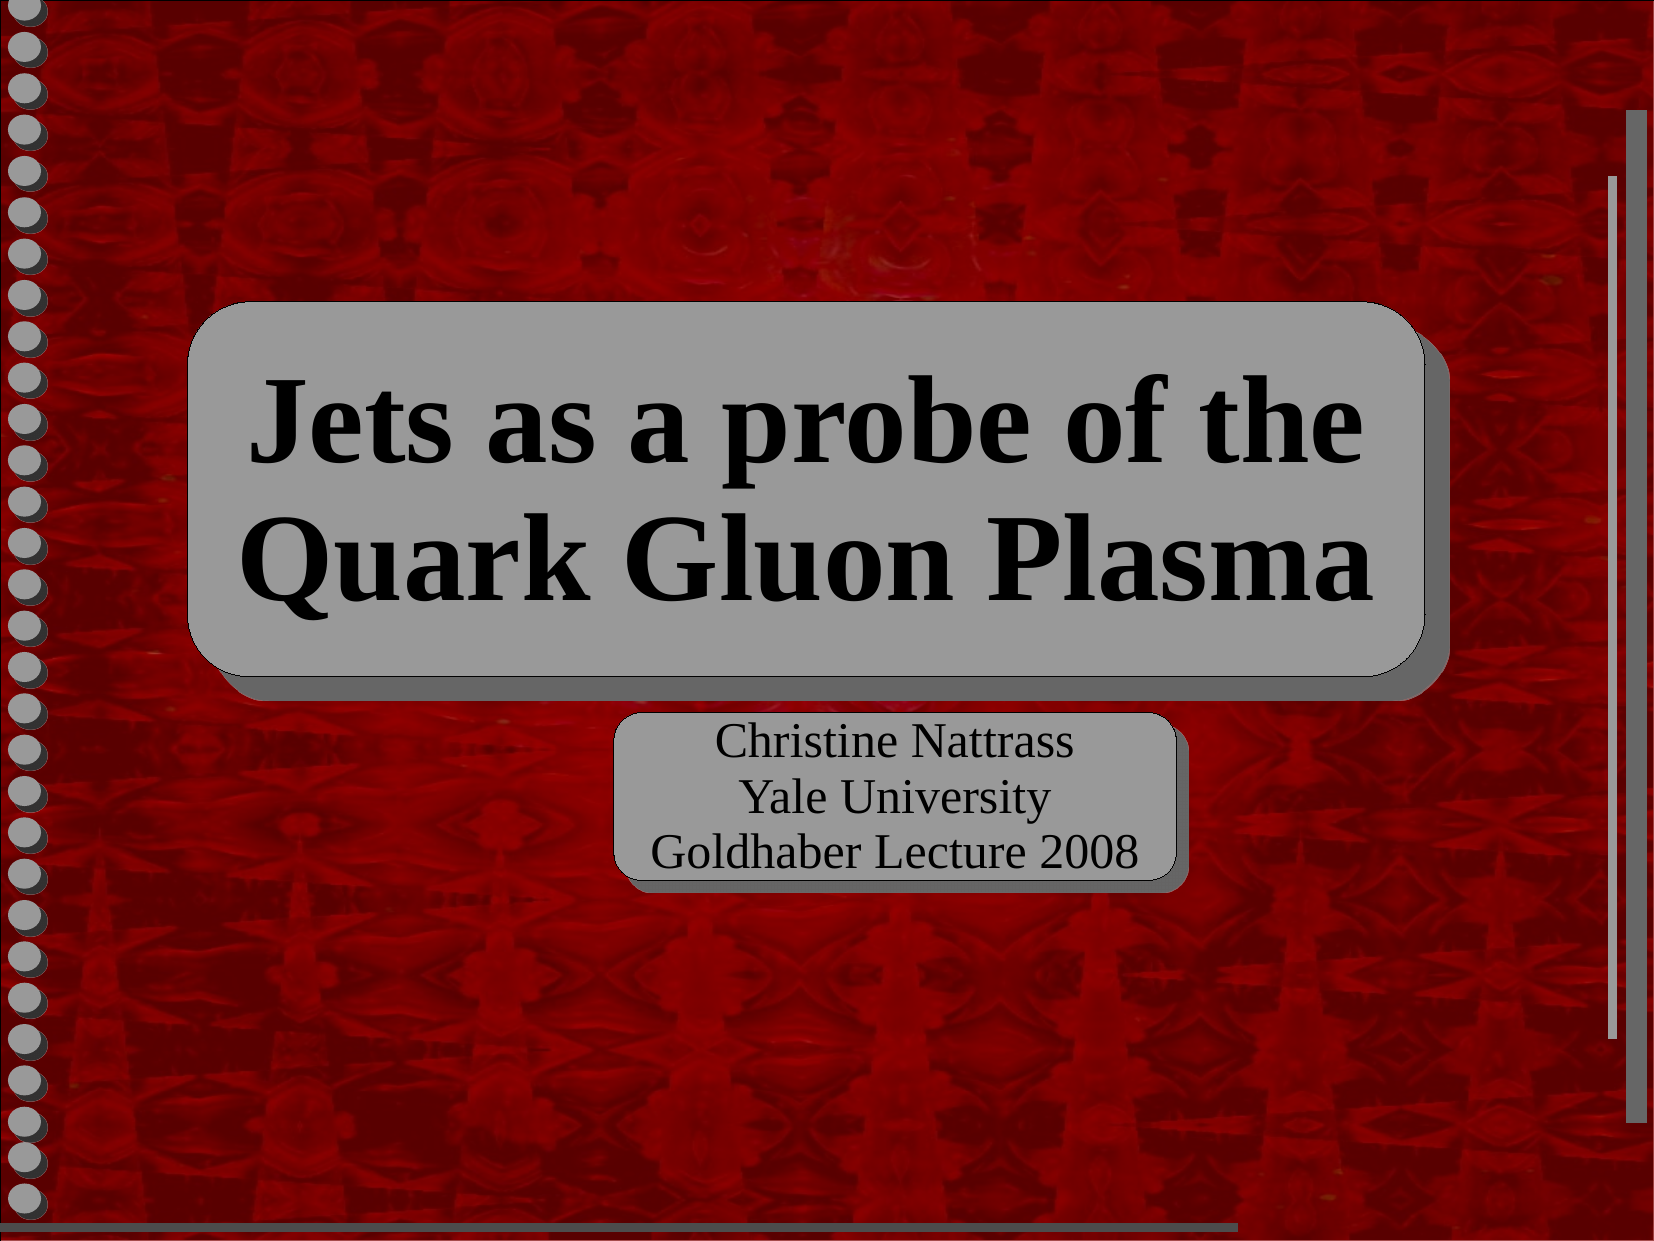

Jets as a probe of the
Quark Gluon Plasma
Christine Nattrass
Yale University
Goldhaber Lecture 2008